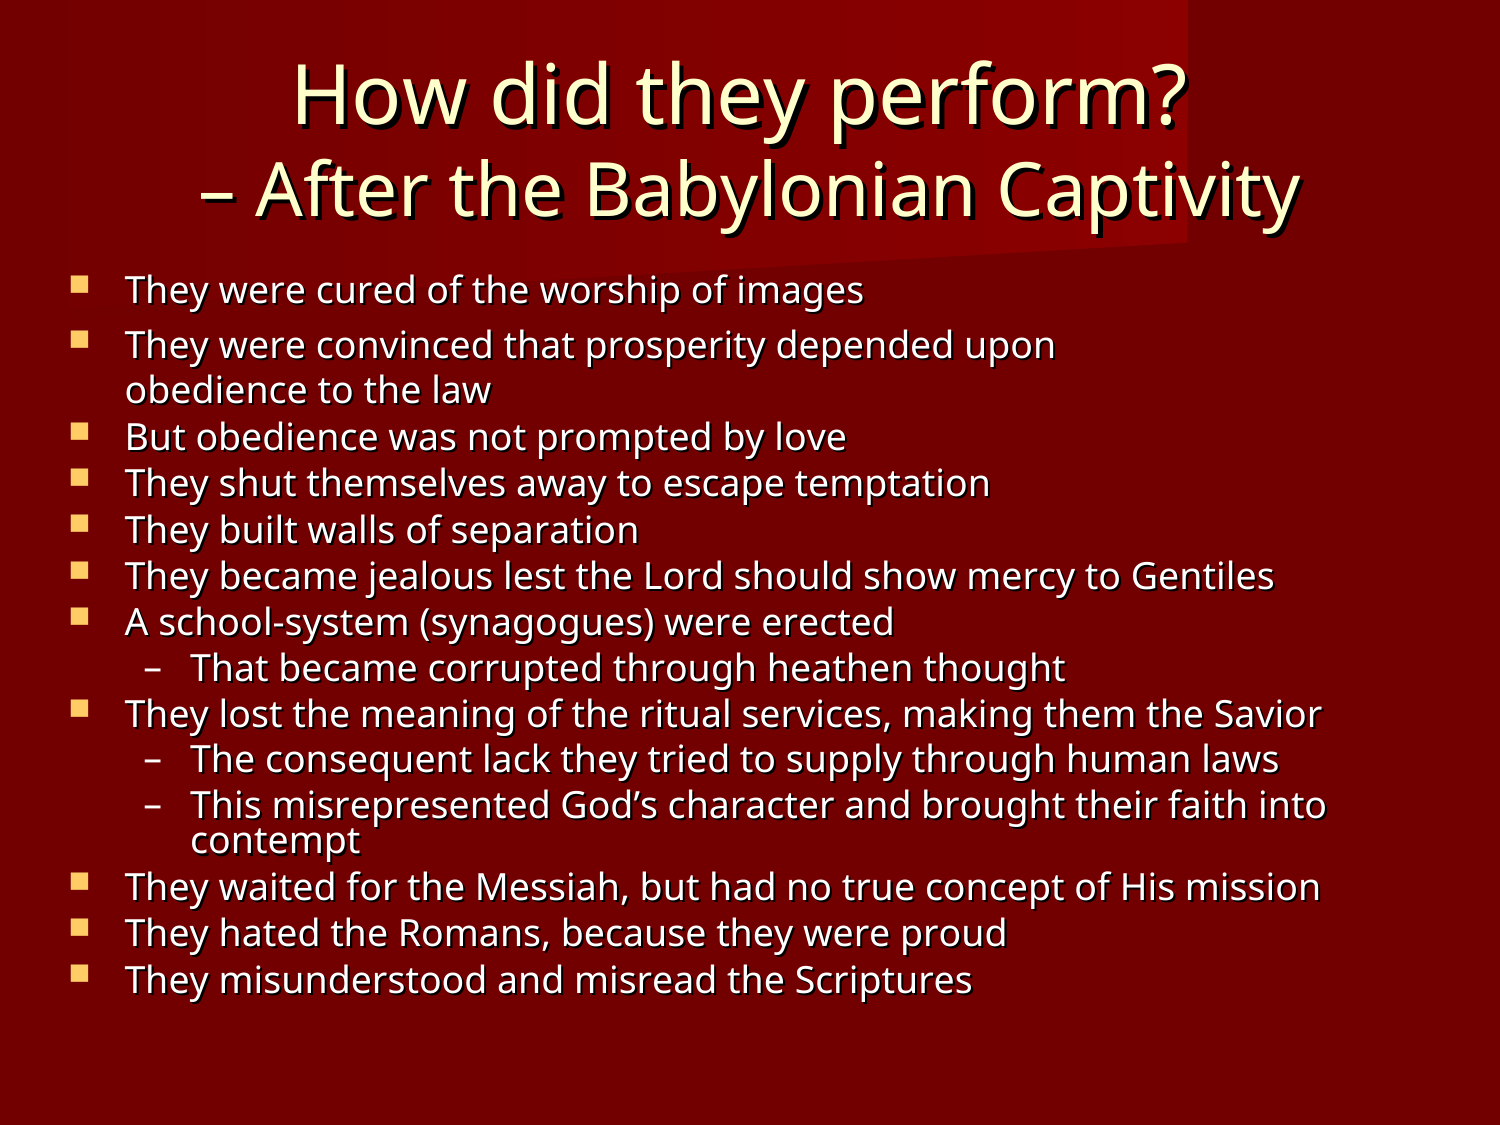

# How did they perform? – After the Babylonian Captivity
They were cured of the worship of images
They were convinced that prosperity depended upon
obedience to the law
But obedience was not prompted by love
They shut themselves away to escape temptation
They built walls of separation
They became jealous lest the Lord should show mercy to Gentiles
A school-system (synagogues) were erected
That became corrupted through heathen thought
They lost the meaning of the ritual services, making them the Savior
The consequent lack they tried to supply through human laws
This misrepresented God’s character and brought their faith into contempt
They waited for the Messiah, but had no true concept of His mission
They hated the Romans, because they were proud
They misunderstood and misread the Scriptures